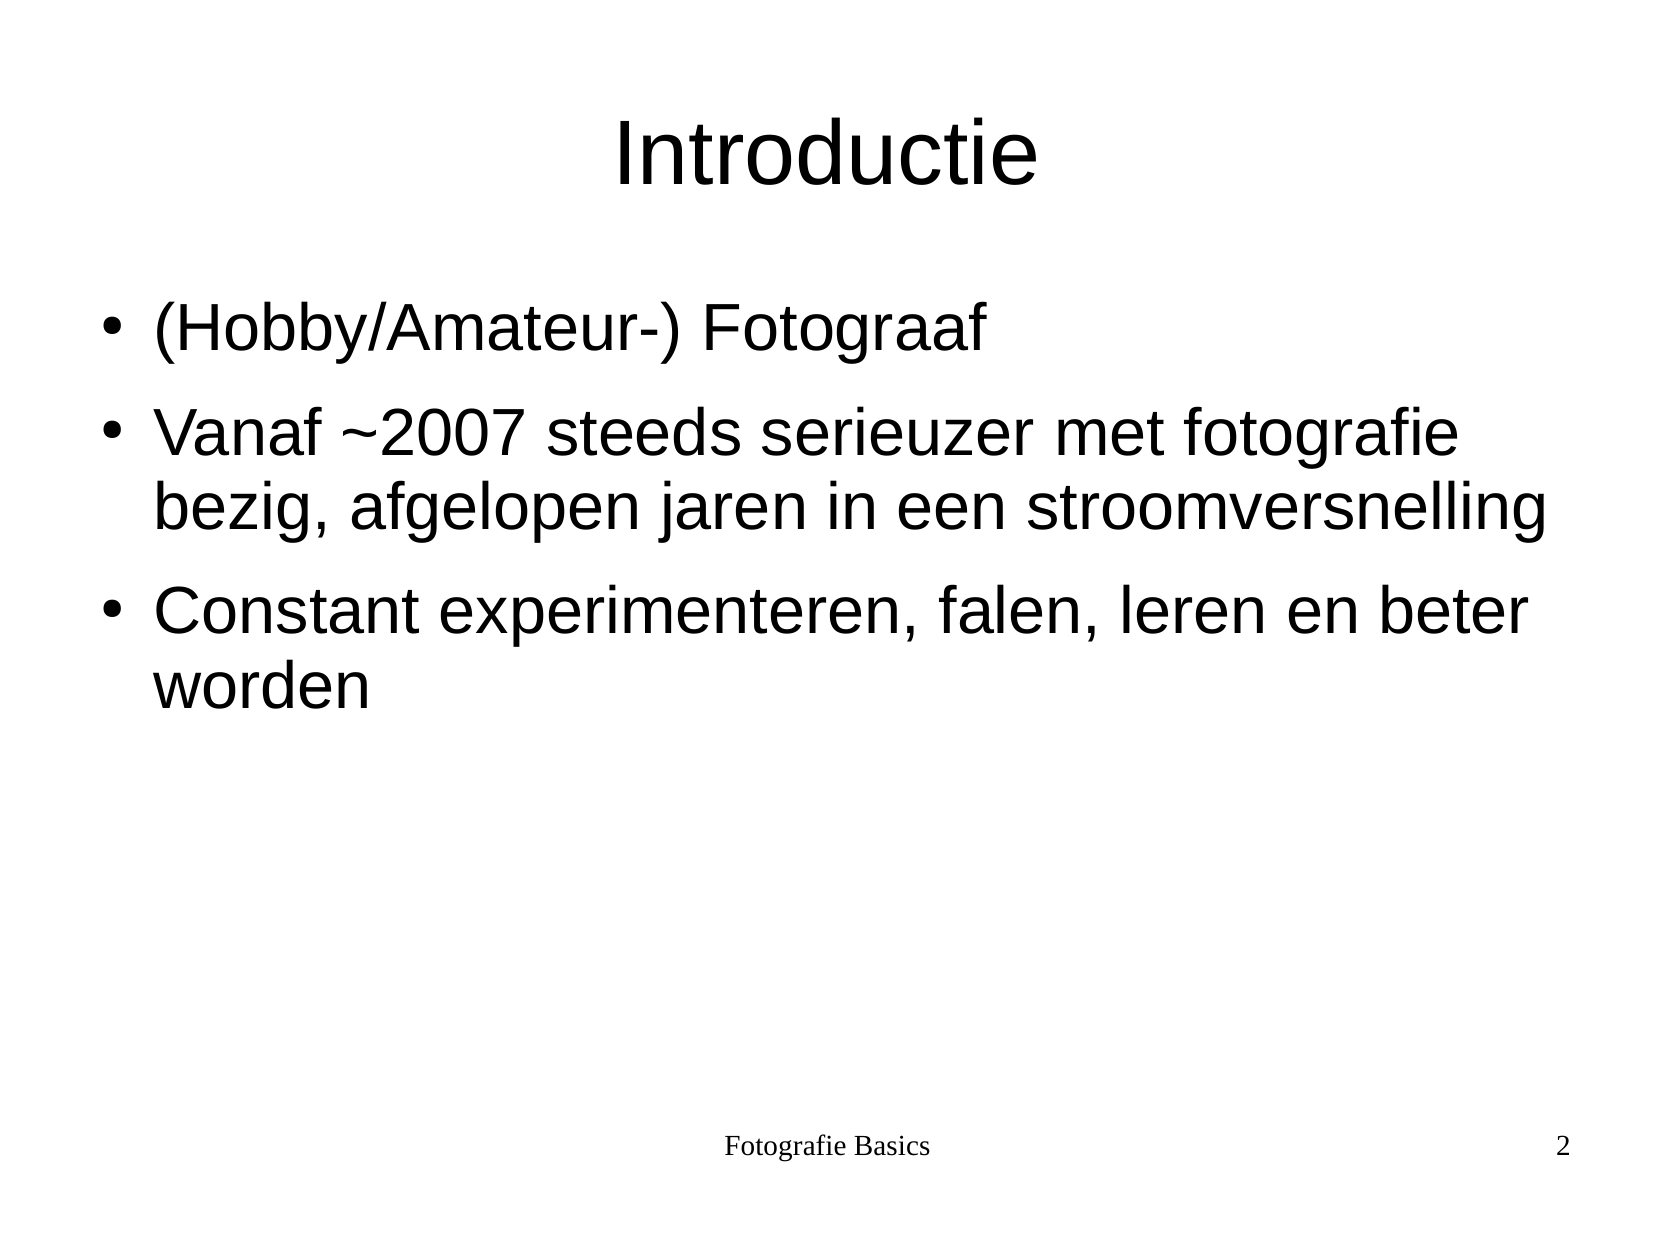

# Introductie
(Hobby/Amateur-) Fotograaf
Vanaf ~2007 steeds serieuzer met fotografie bezig, afgelopen jaren in een stroomversnelling
Constant experimenteren, falen, leren en beter worden
Fotografie Basics
2